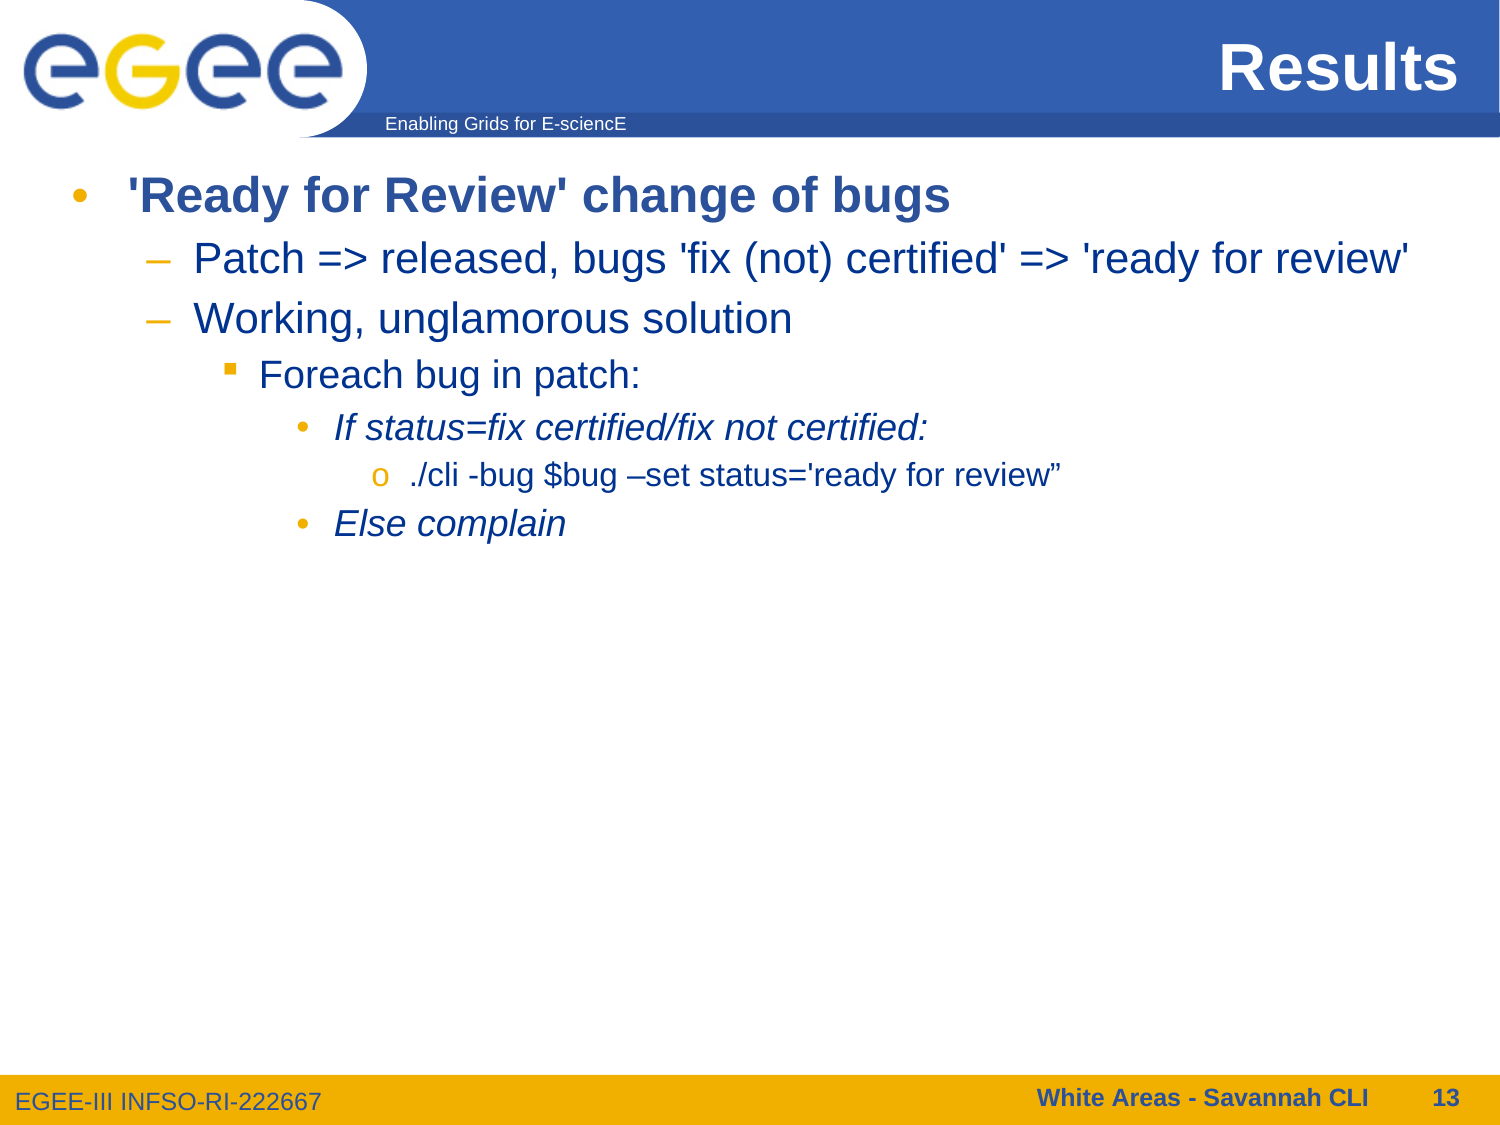

# Results
'Ready for Review' change of bugs
Patch => released, bugs 'fix (not) certified' => 'ready for review'
Working, unglamorous solution
Foreach bug in patch:
If status=fix certified/fix not certified:
./cli -bug $bug –set status='ready for review”
Else complain
White Areas - Savannah CLI
13